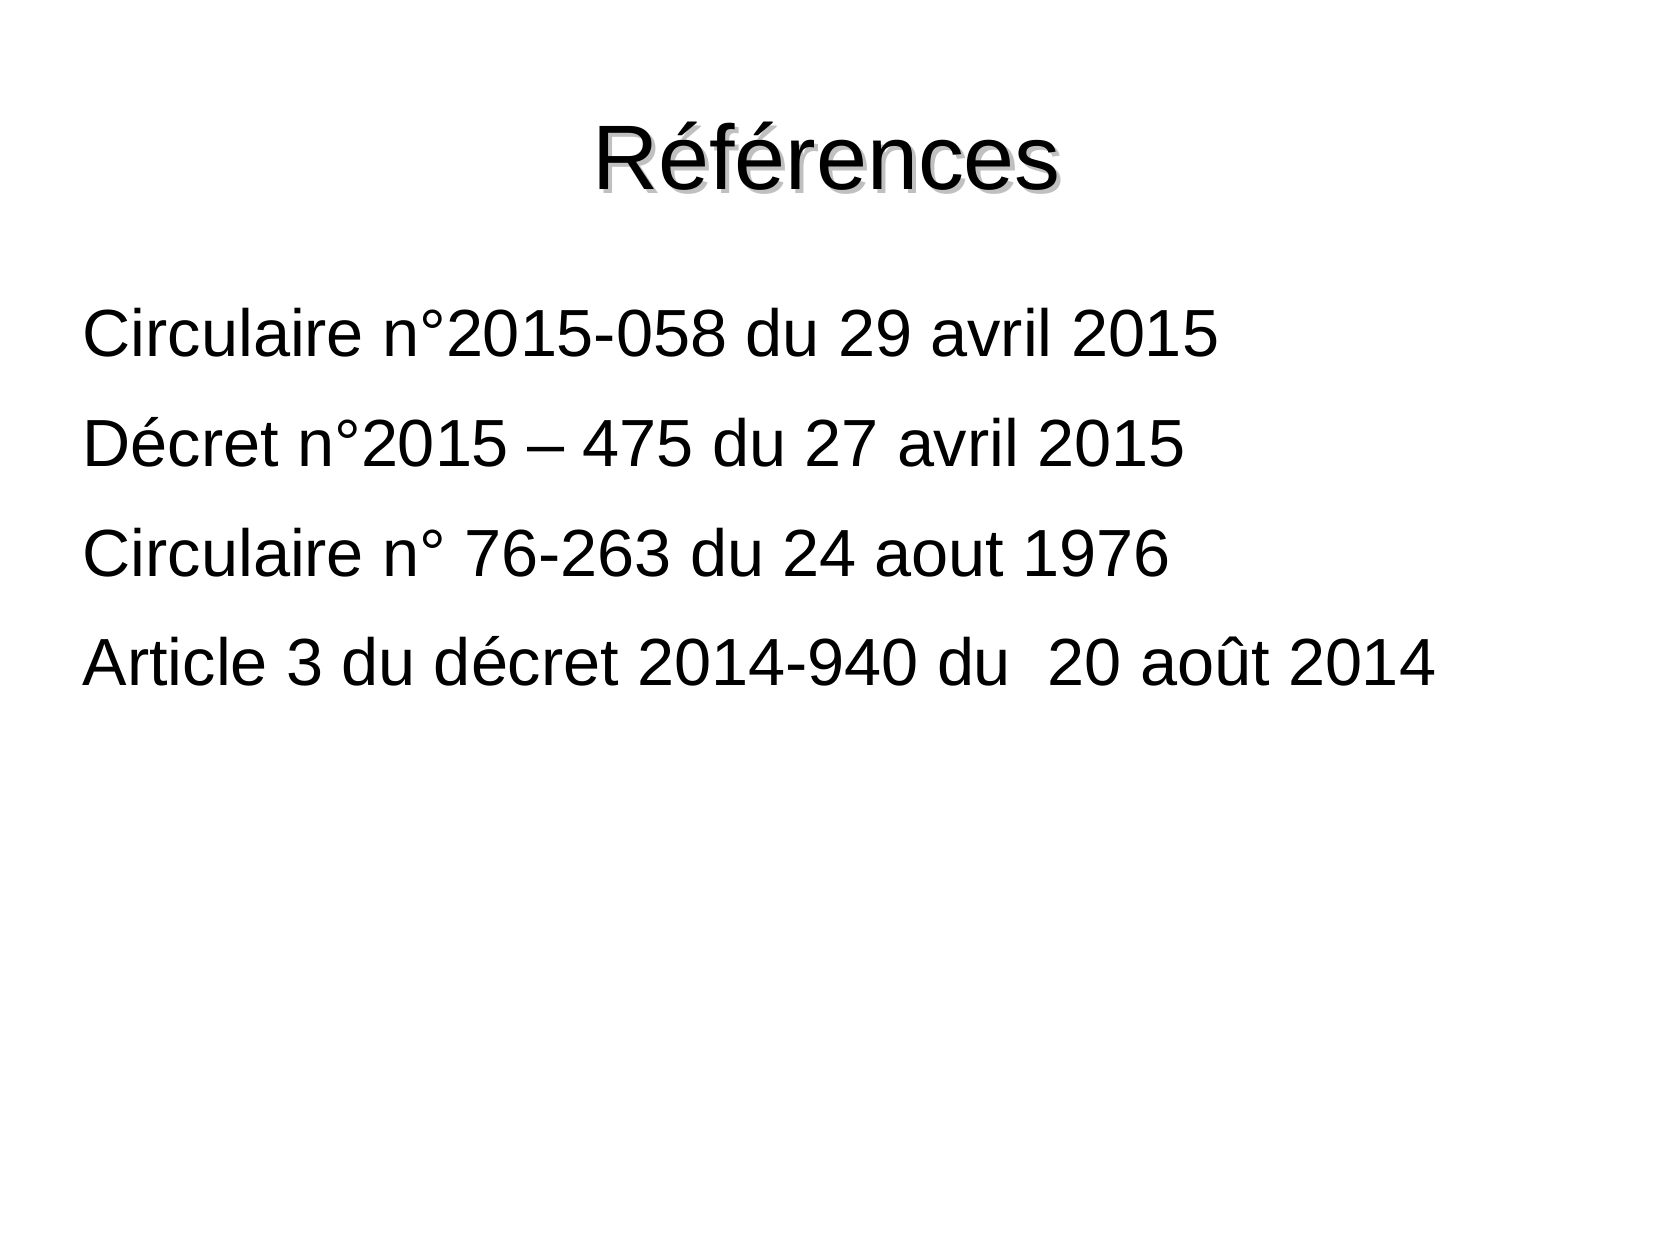

# Références
Circulaire n°2015-058 du 29 avril 2015
Décret n°2015 – 475 du 27 avril 2015
Circulaire n° 76-263 du 24 aout 1976
Article 3 du décret 2014-940 du 20 août 2014